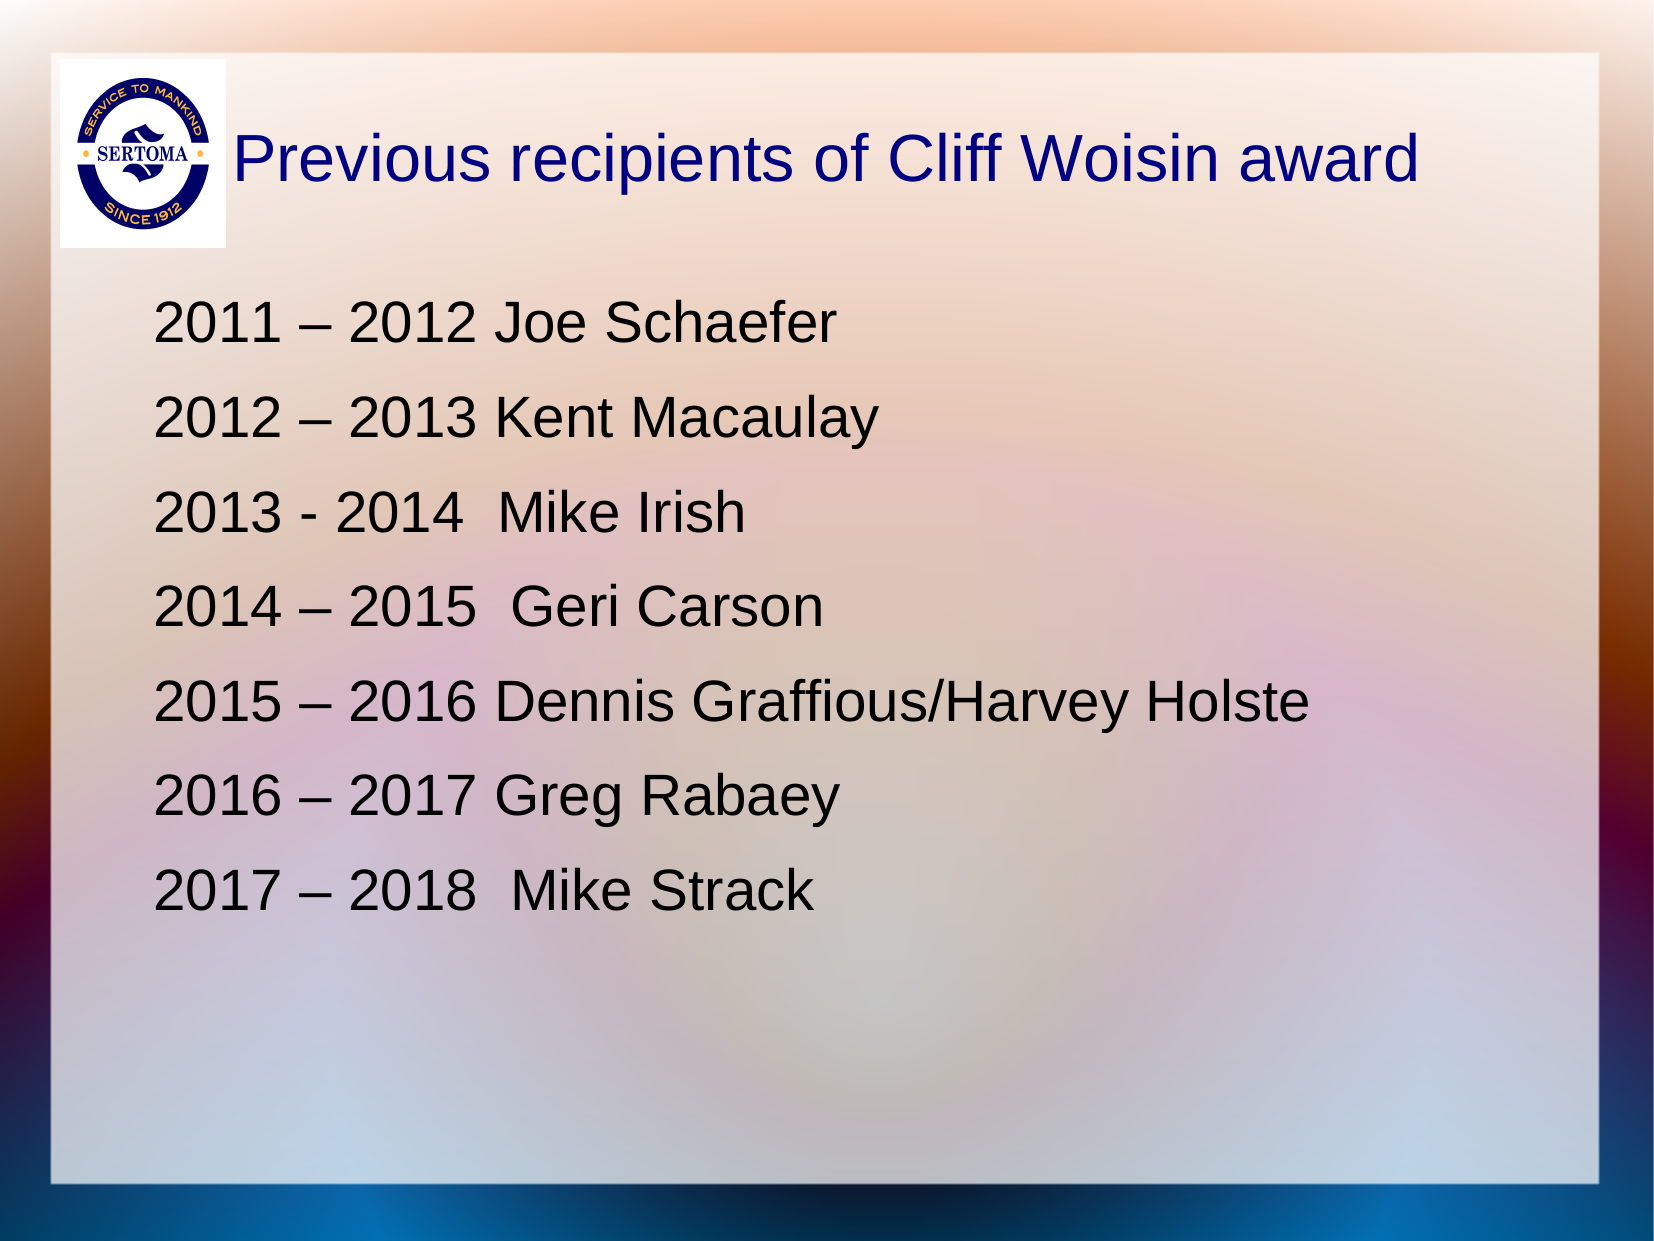

# Previous recipients of Cliff Woisin award
2011 – 2012 Joe Schaefer
2012 – 2013 Kent Macaulay
2013 - 2014 Mike Irish
2014 – 2015 Geri Carson
2015 – 2016 Dennis Graffious/Harvey Holste
2016 – 2017 Greg Rabaey
2017 – 2018 Mike Strack